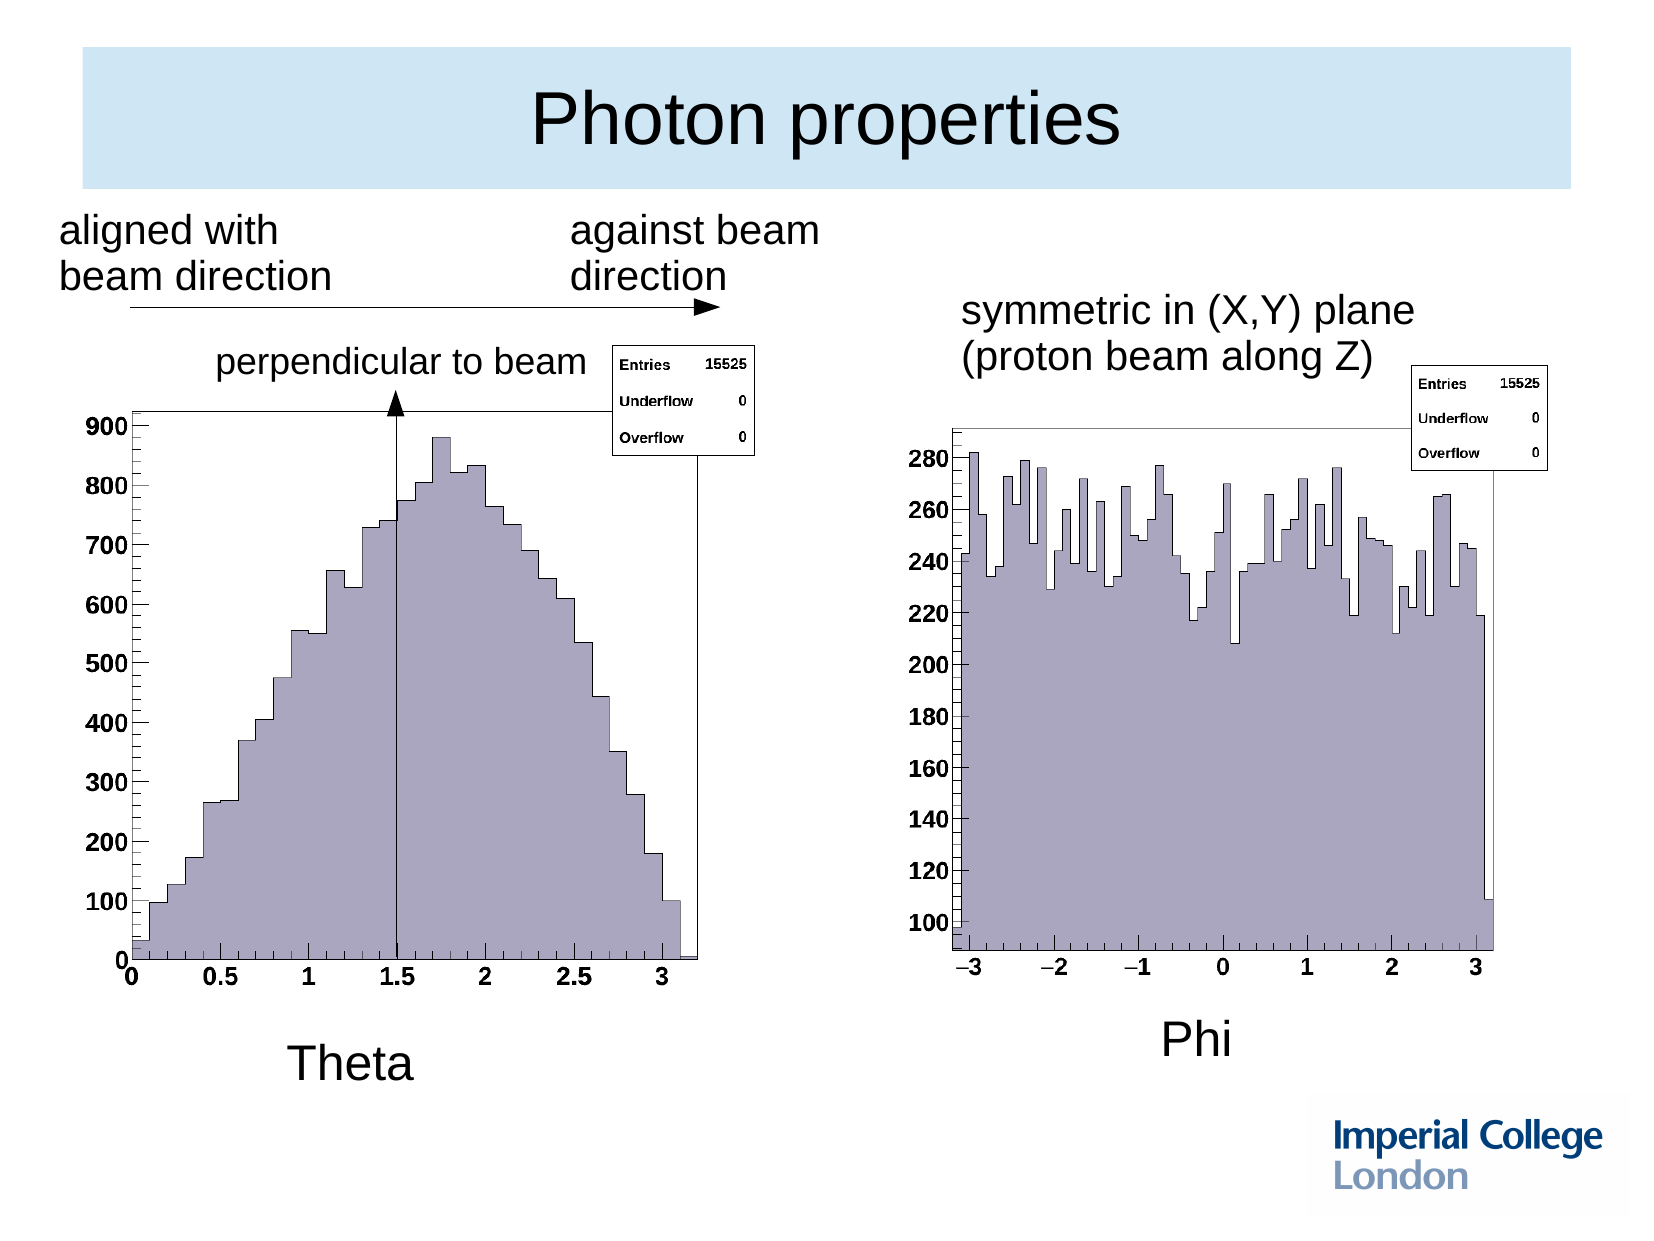

# Photon properties
aligned with
beam direction
against beam
direction
symmetric in (X,Y) plane
(proton beam along Z)
perpendicular to beam
Phi
Theta